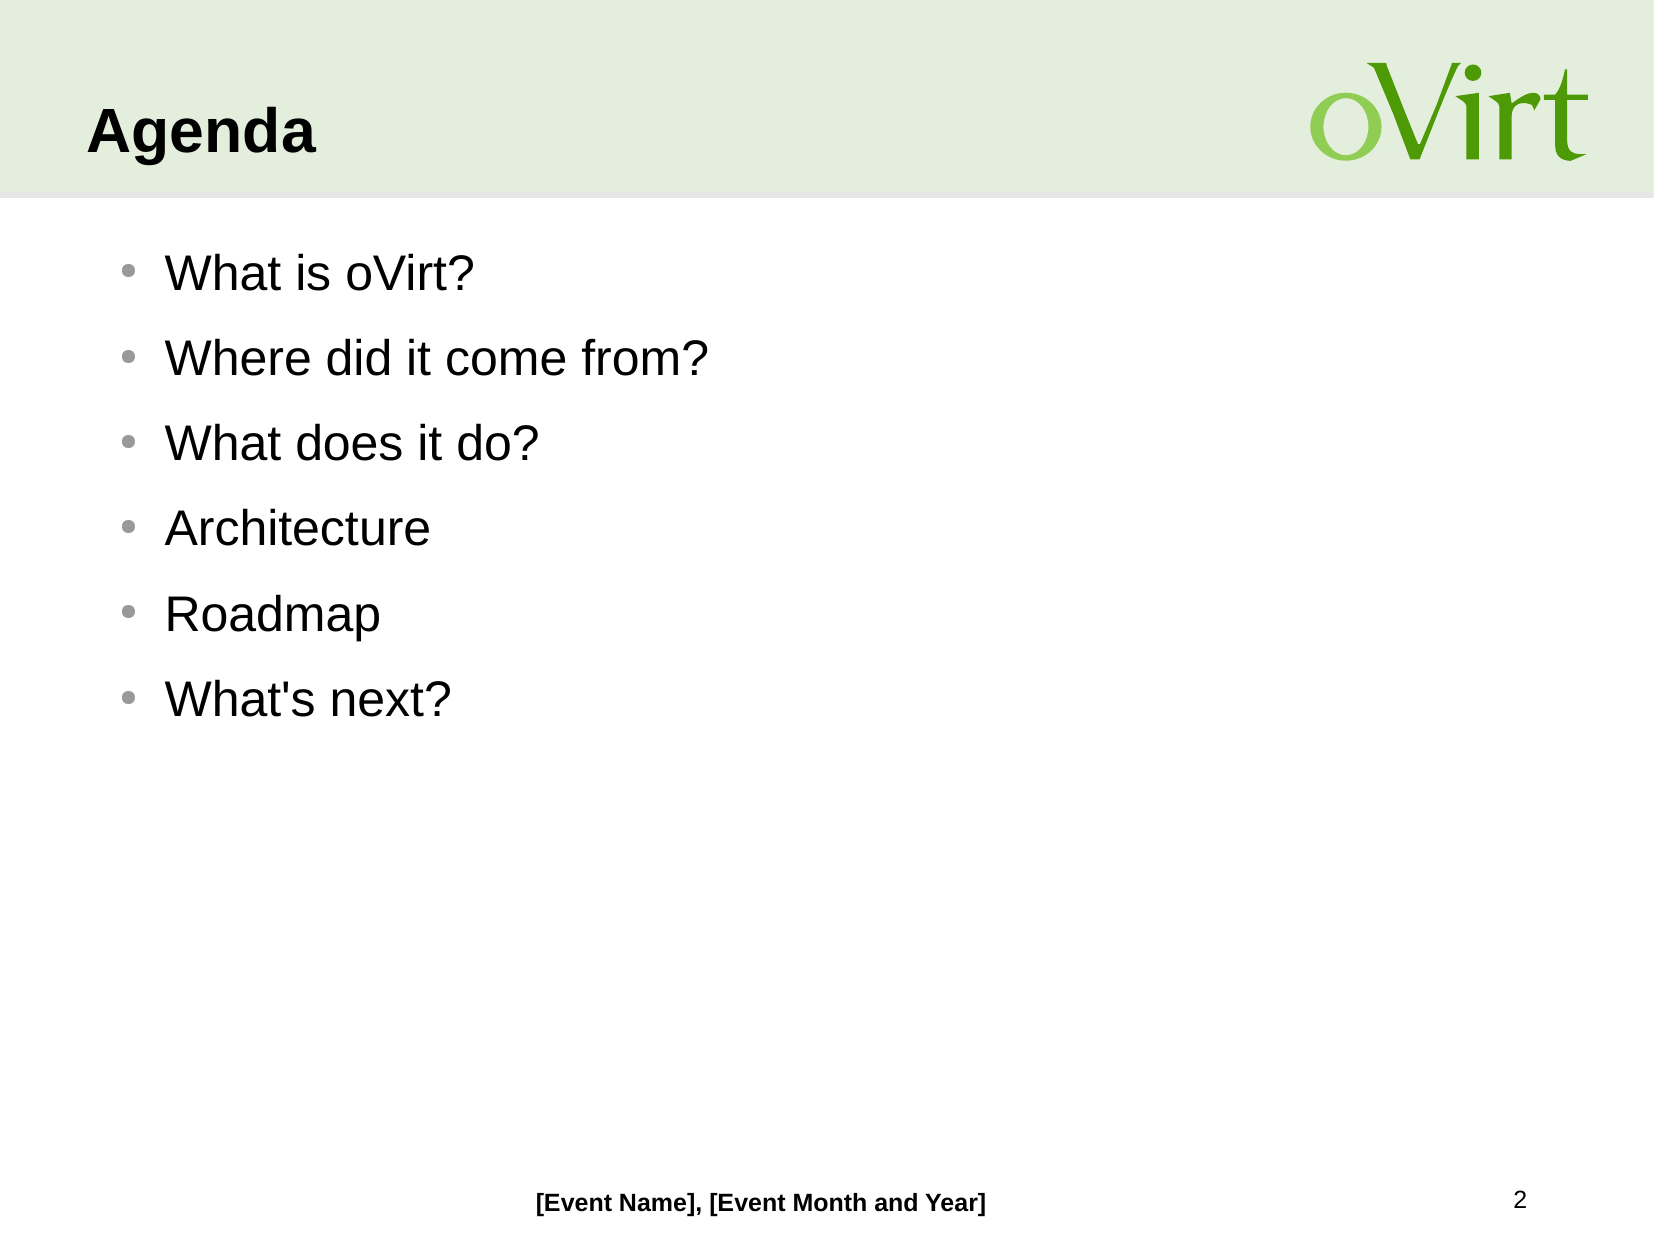

# Agenda
What is oVirt?
Where did it come from?
What does it do?
Architecture
Roadmap
What's next?